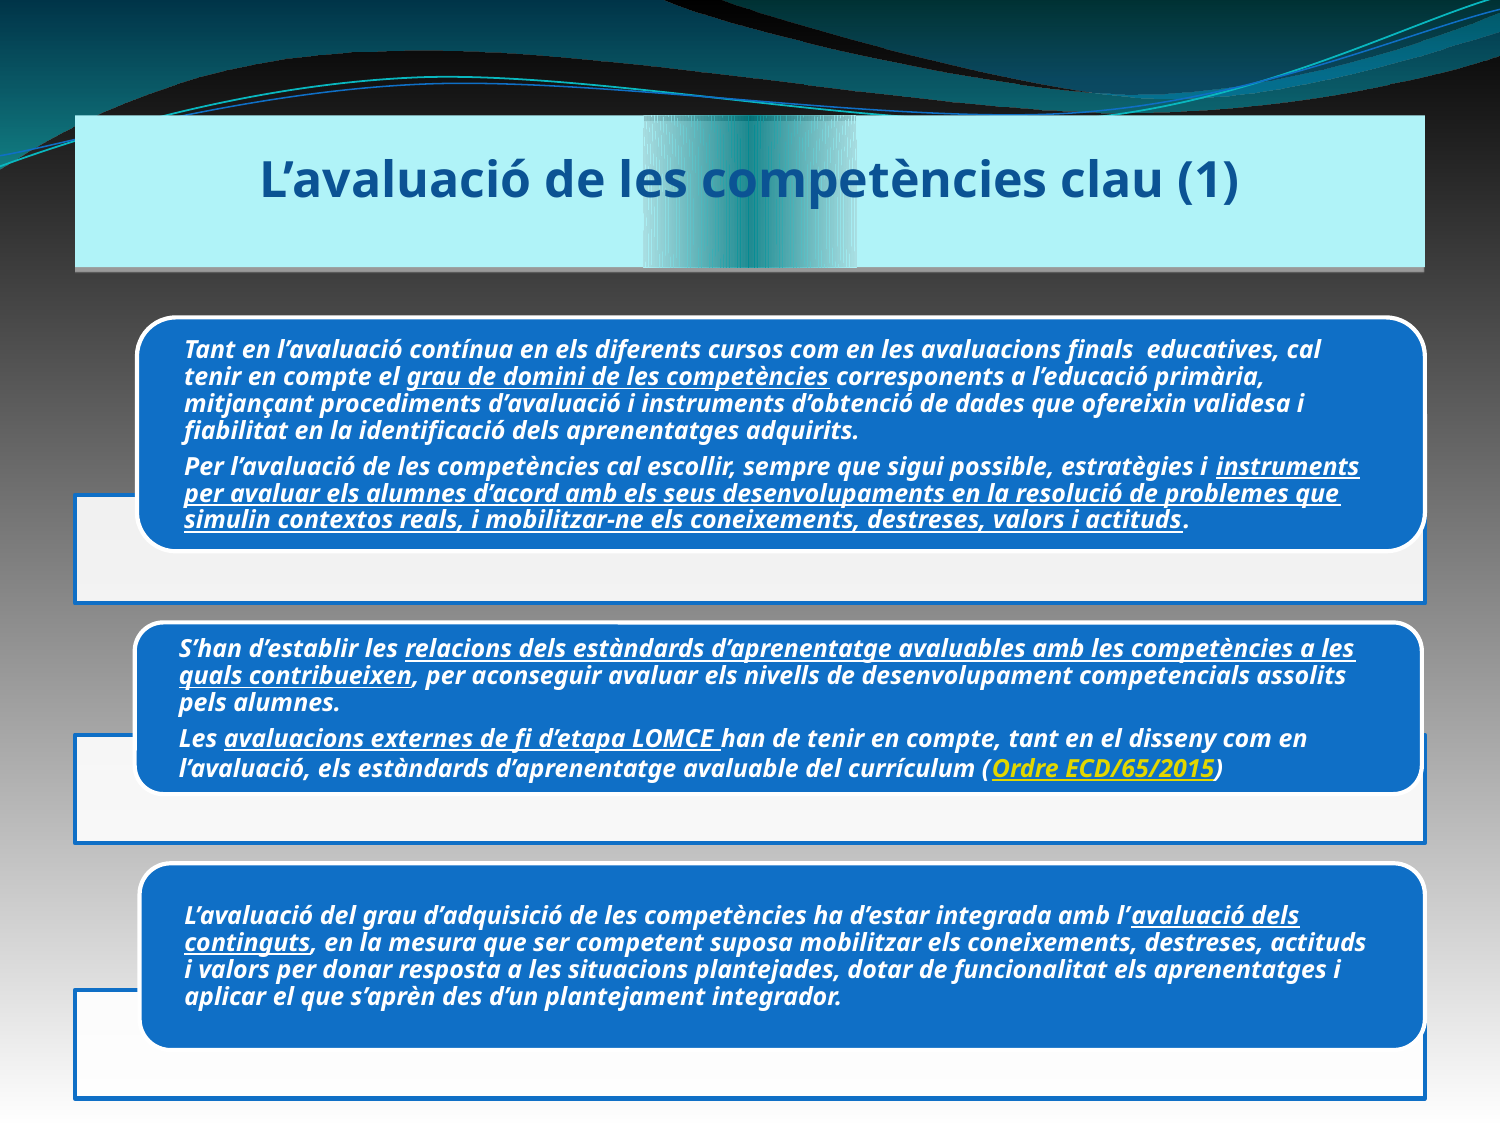

# L’avaluació de les competències clau (1)
Tant en l’avaluació contínua en els diferents cursos com en les avaluacions finals educatives, cal tenir en compte el grau de domini de les competències corresponents a l’educació primària, mitjançant procediments d’avaluació i instruments d’obtenció de dades que ofereixin validesa i fiabilitat en la identificació dels aprenentatges adquirits.
Per l’avaluació de les competències cal escollir, sempre que sigui possible, estratègies i instruments per avaluar els alumnes d’acord amb els seus desenvolupaments en la resolució de problemes que simulin contextos reals, i mobilitzar-ne els coneixements, destreses, valors i actituds.
S’han d’establir les relacions dels estàndards d’aprenentatge avaluables amb les competències a les quals contribueixen, per aconseguir avaluar els nivells de desenvolupament competencials assolits pels alumnes.
Les avaluacions externes de fi d’etapa LOMCE han de tenir en compte, tant en el disseny com en l’avaluació, els estàndards d’aprenentatge avaluable del currículum (Ordre ECD/65/2015)
L’avaluació del grau d’adquisició de les competències ha d’estar integrada amb l’avaluació dels continguts, en la mesura que ser competent suposa mobilitzar els coneixements, destreses, actituds i valors per donar resposta a les situacions plantejades, dotar de funcionalitat els aprenentatges i aplicar el que s’aprèn des d’un plantejament integrador.